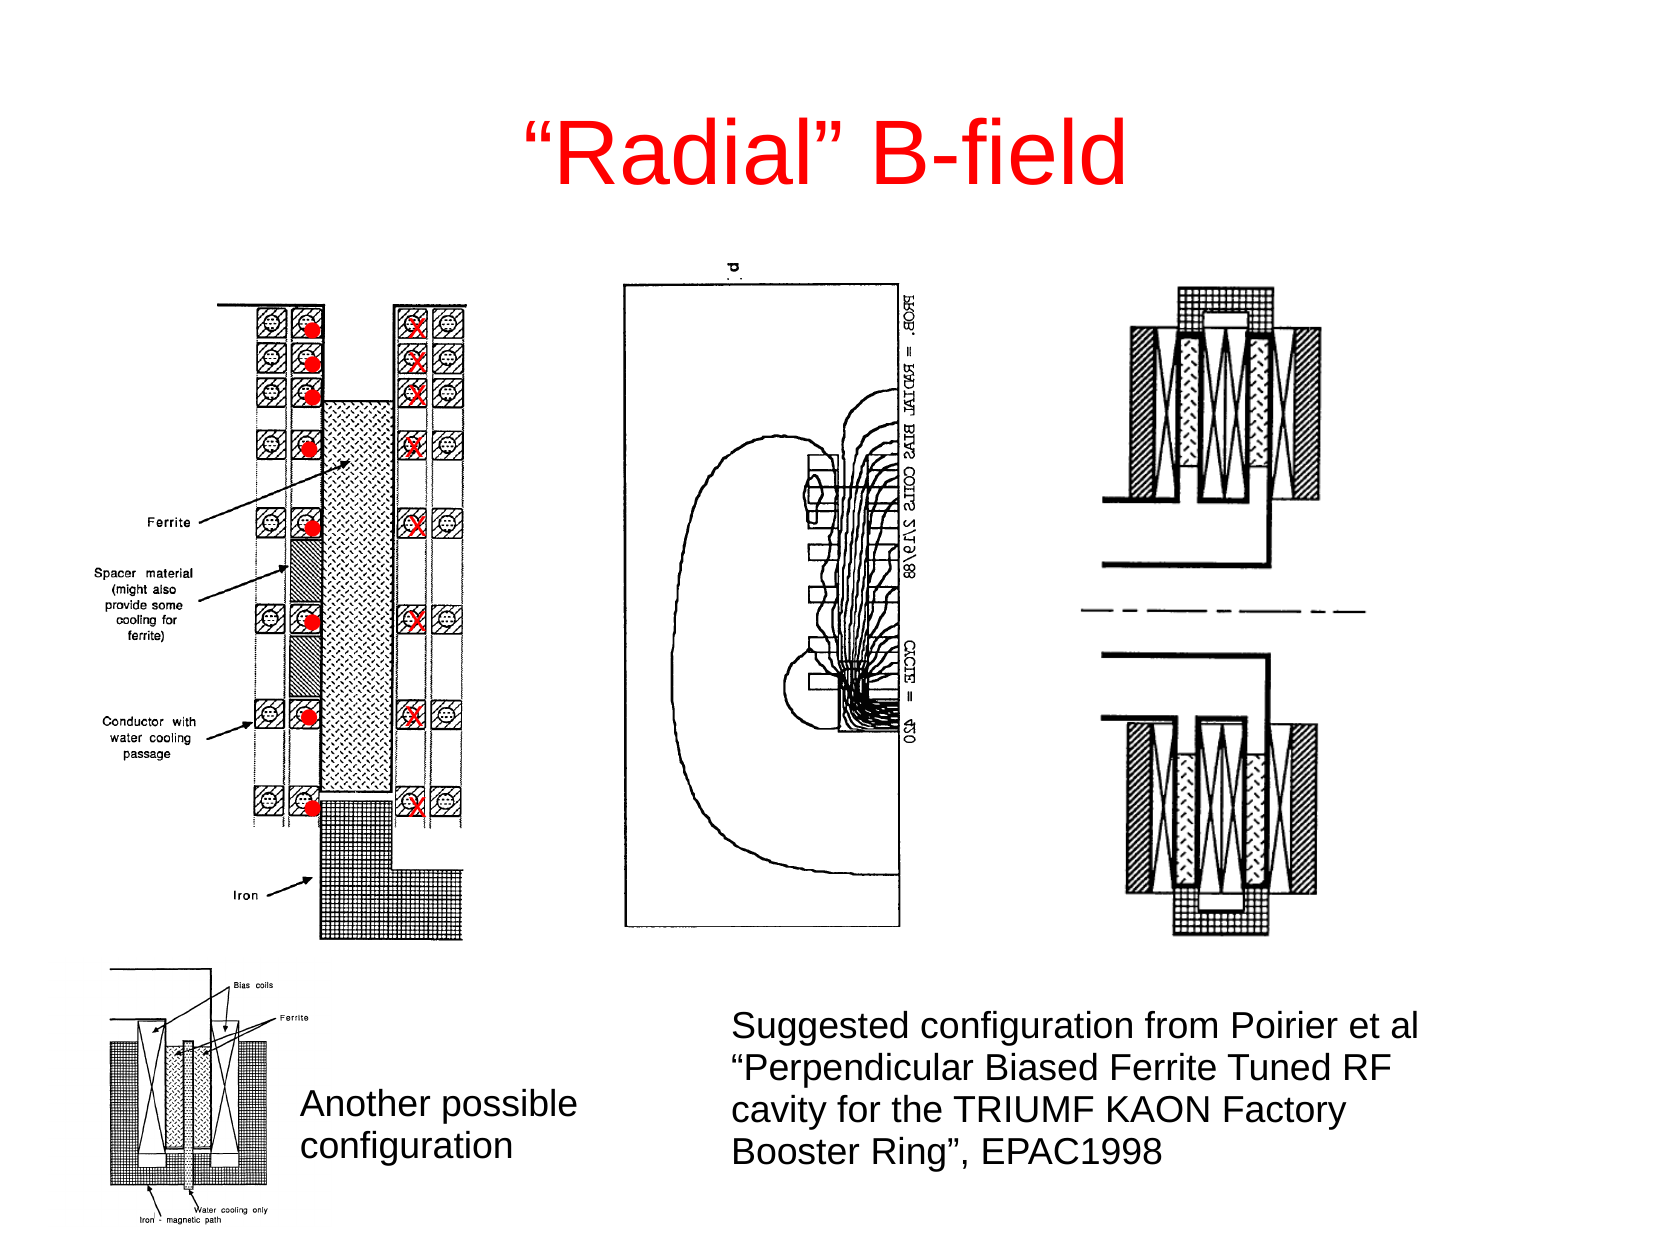

# “Radial” B-field
x
●
x
●
x
●
x
●
x
●
x
●
x
●
x
●
Suggested configuration from Poirier et al “Perpendicular Biased Ferrite Tuned RF cavity for the TRIUMF KAON Factory Booster Ring”, EPAC1998
Another possible configuration